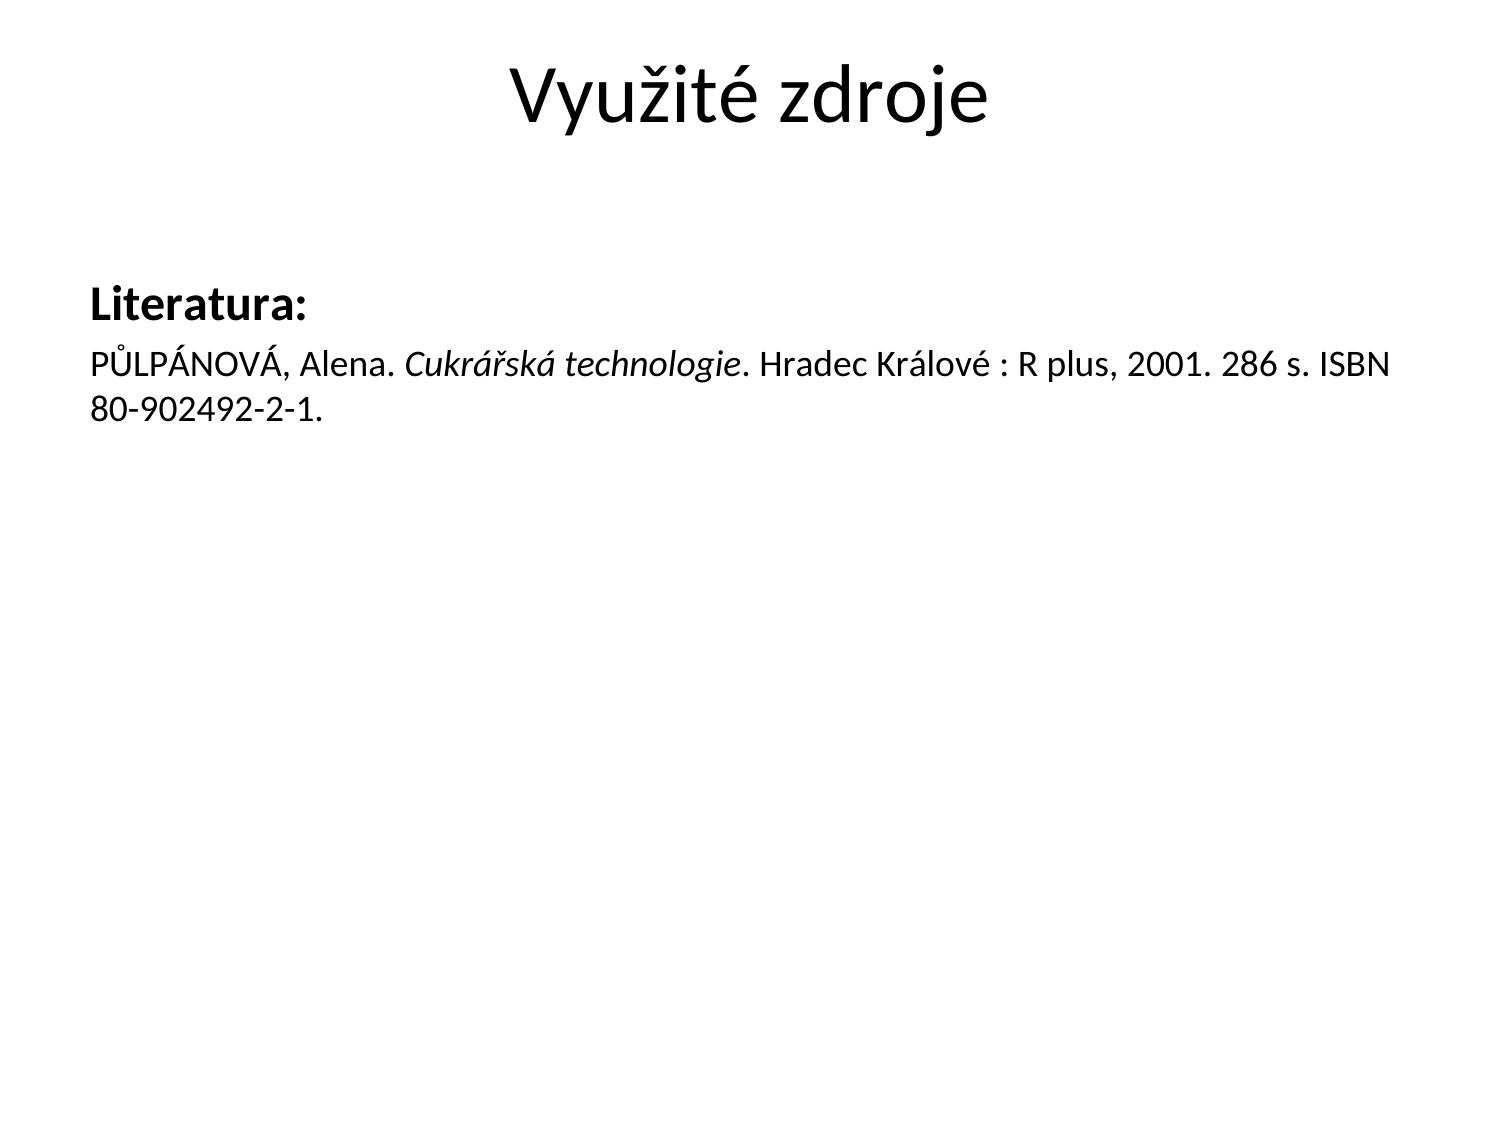

# Využité zdroje
Literatura:
PŮLPÁNOVÁ, Alena. Cukrářská technologie. Hradec Králové : R plus, 2001. 286 s. ISBN 80-902492-2-1.